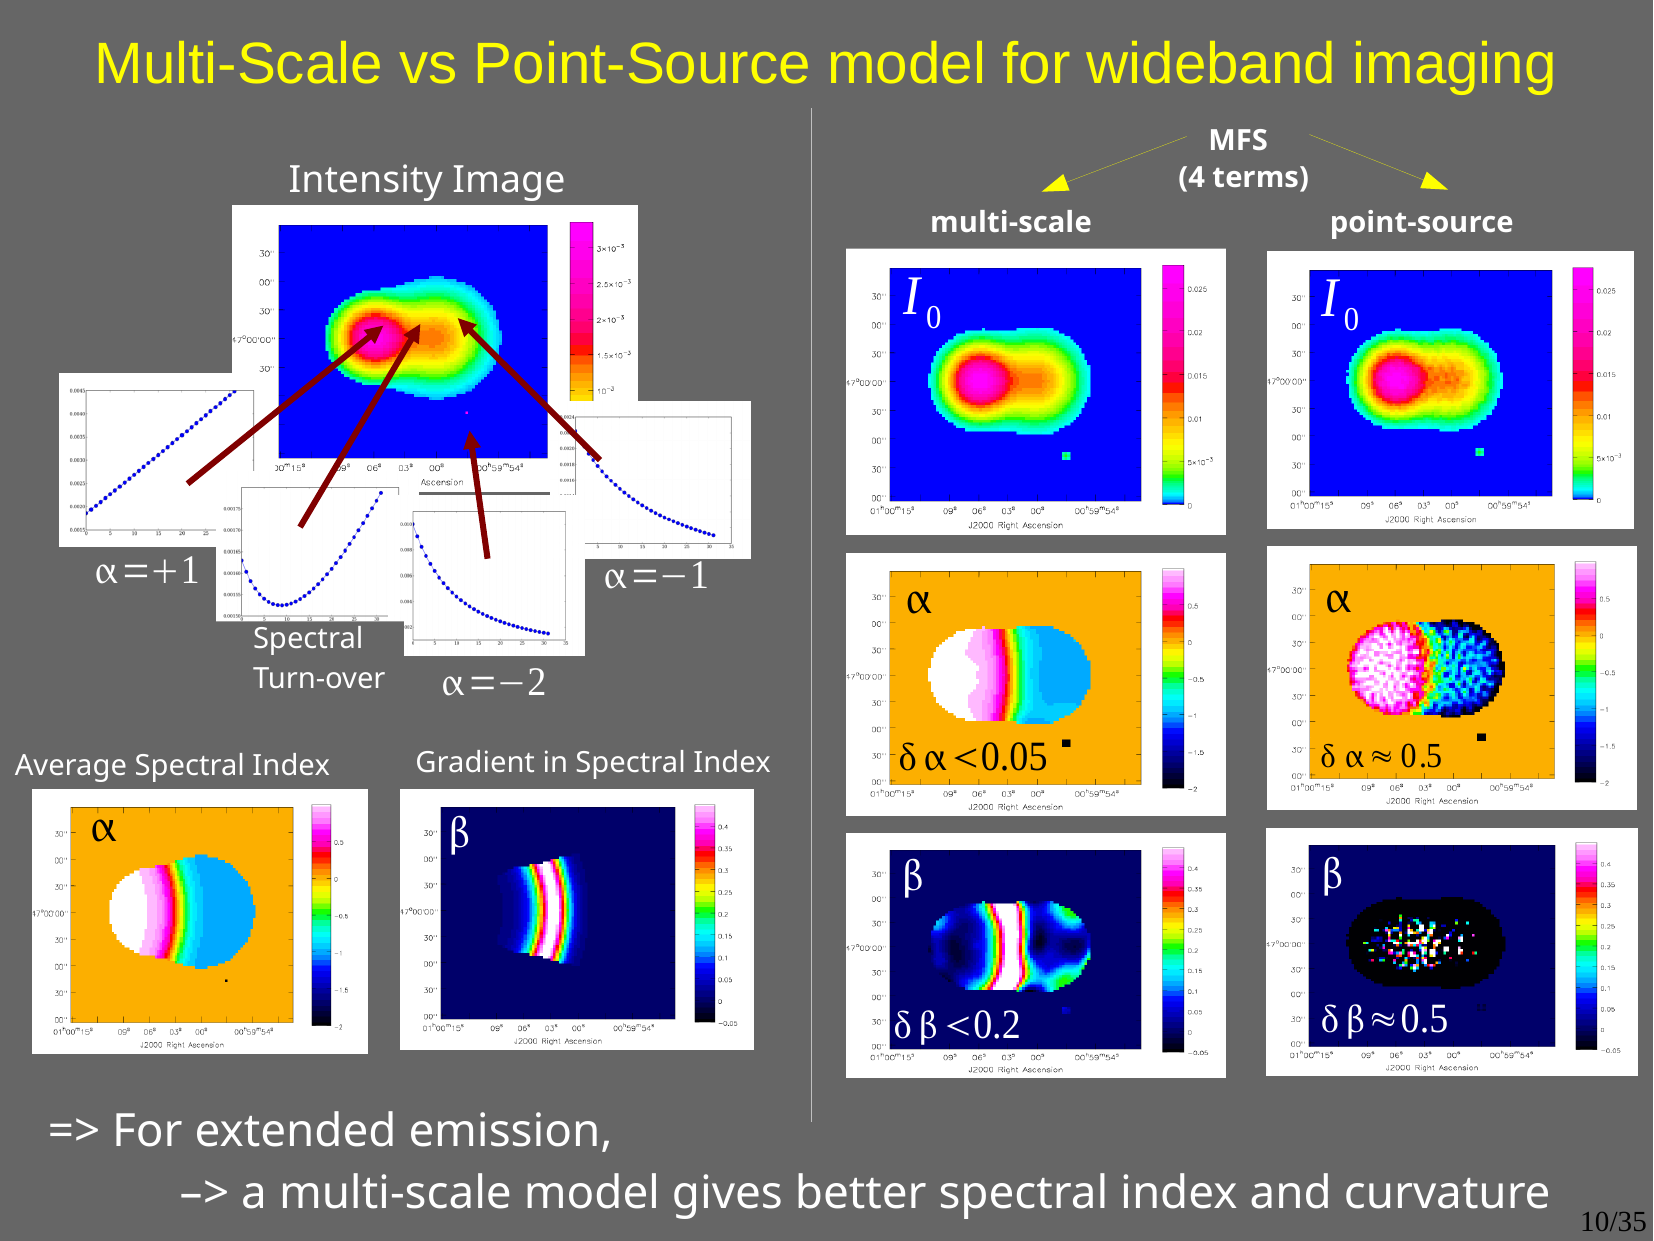

# Multi-Scale vs Point-Source model for wideband imaging
 MFS
(4 terms)
Intensity Image
multi-scale
point-source
Spectral
Turn-over
Gradient in Spectral Index
Average Spectral Index
=> For extended emission,
 –> a multi-scale model gives better spectral index and curvature maps
10